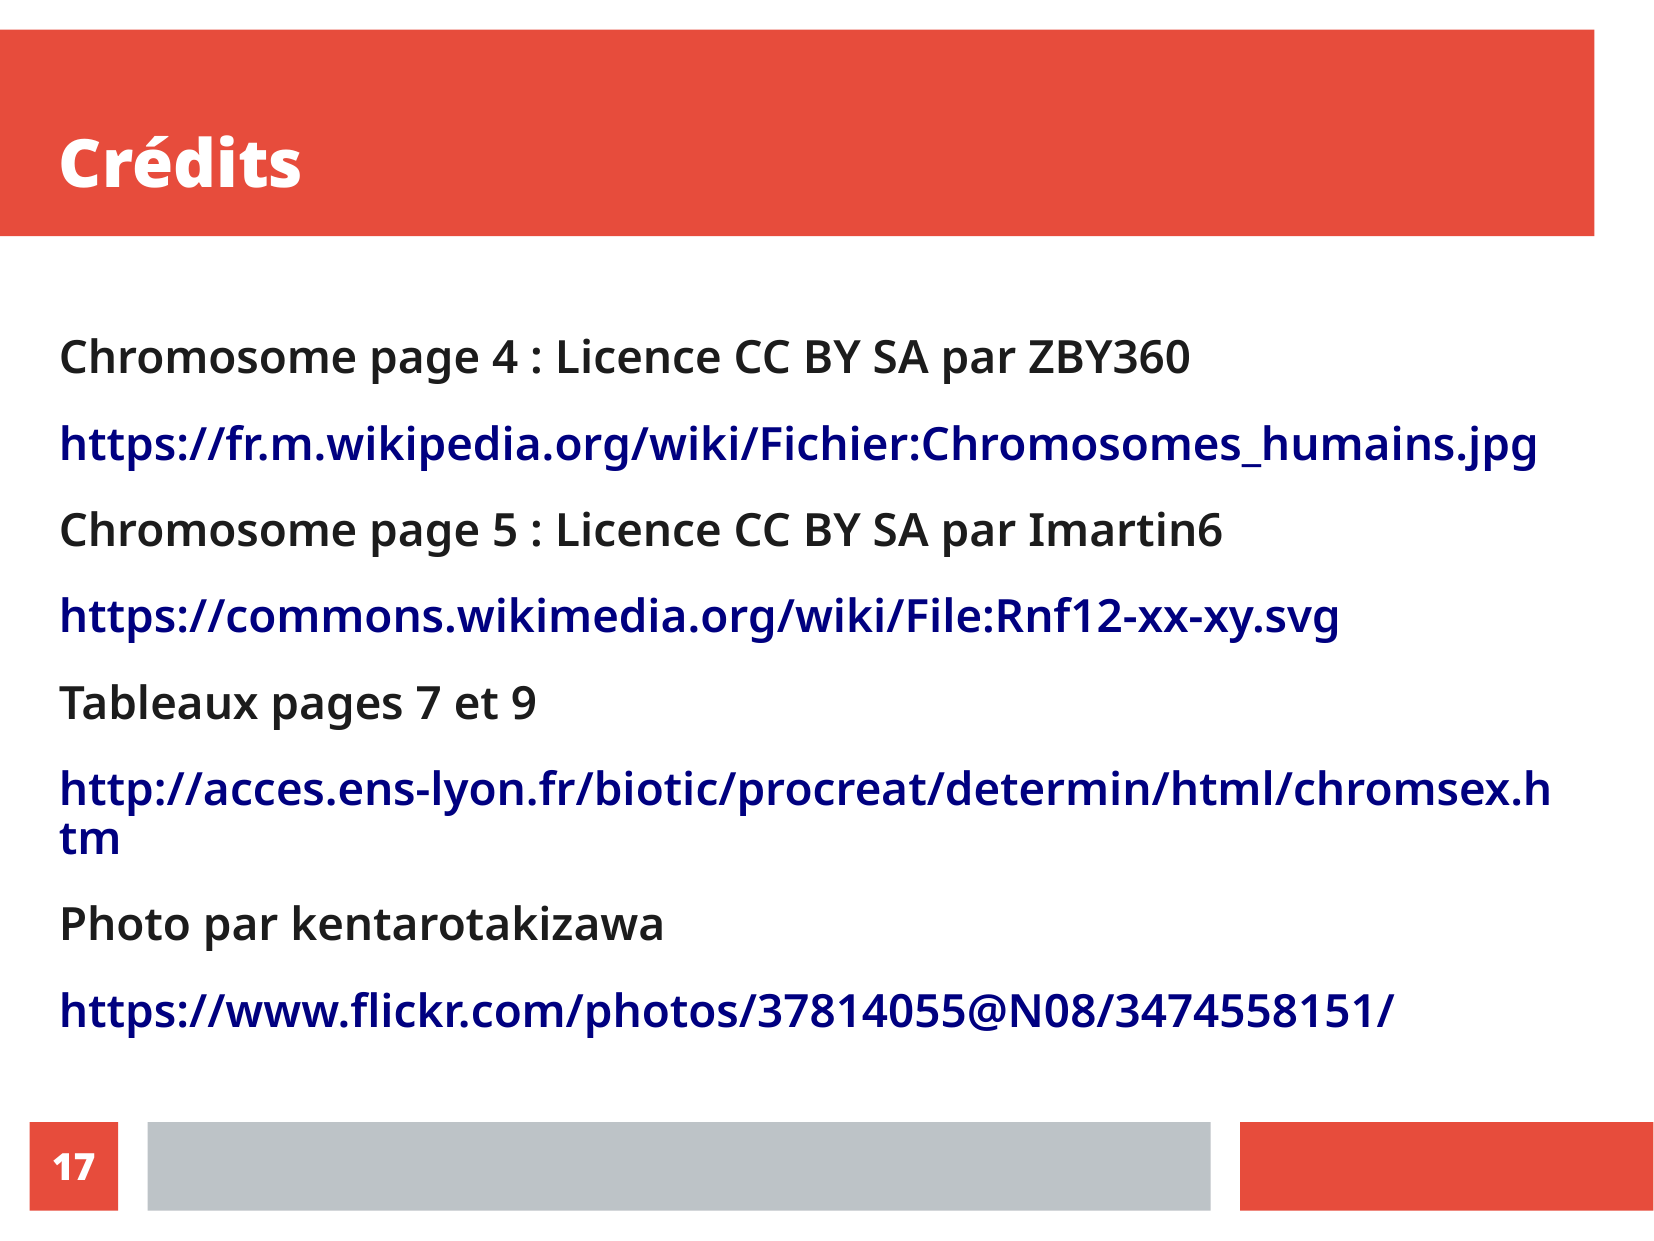

# Crédits
Chromosome page 4 : Licence CC BY SA par ZBY360
https://fr.m.wikipedia.org/wiki/Fichier:Chromosomes_humains.jpg
Chromosome page 5 : Licence CC BY SA par Imartin6
https://commons.wikimedia.org/wiki/File:Rnf12-xx-xy.svg
Tableaux pages 7 et 9
http://acces.ens-lyon.fr/biotic/procreat/determin/html/chromsex.htm
Photo par kentarotakizawa
https://www.flickr.com/photos/37814055@N08/3474558151/
17